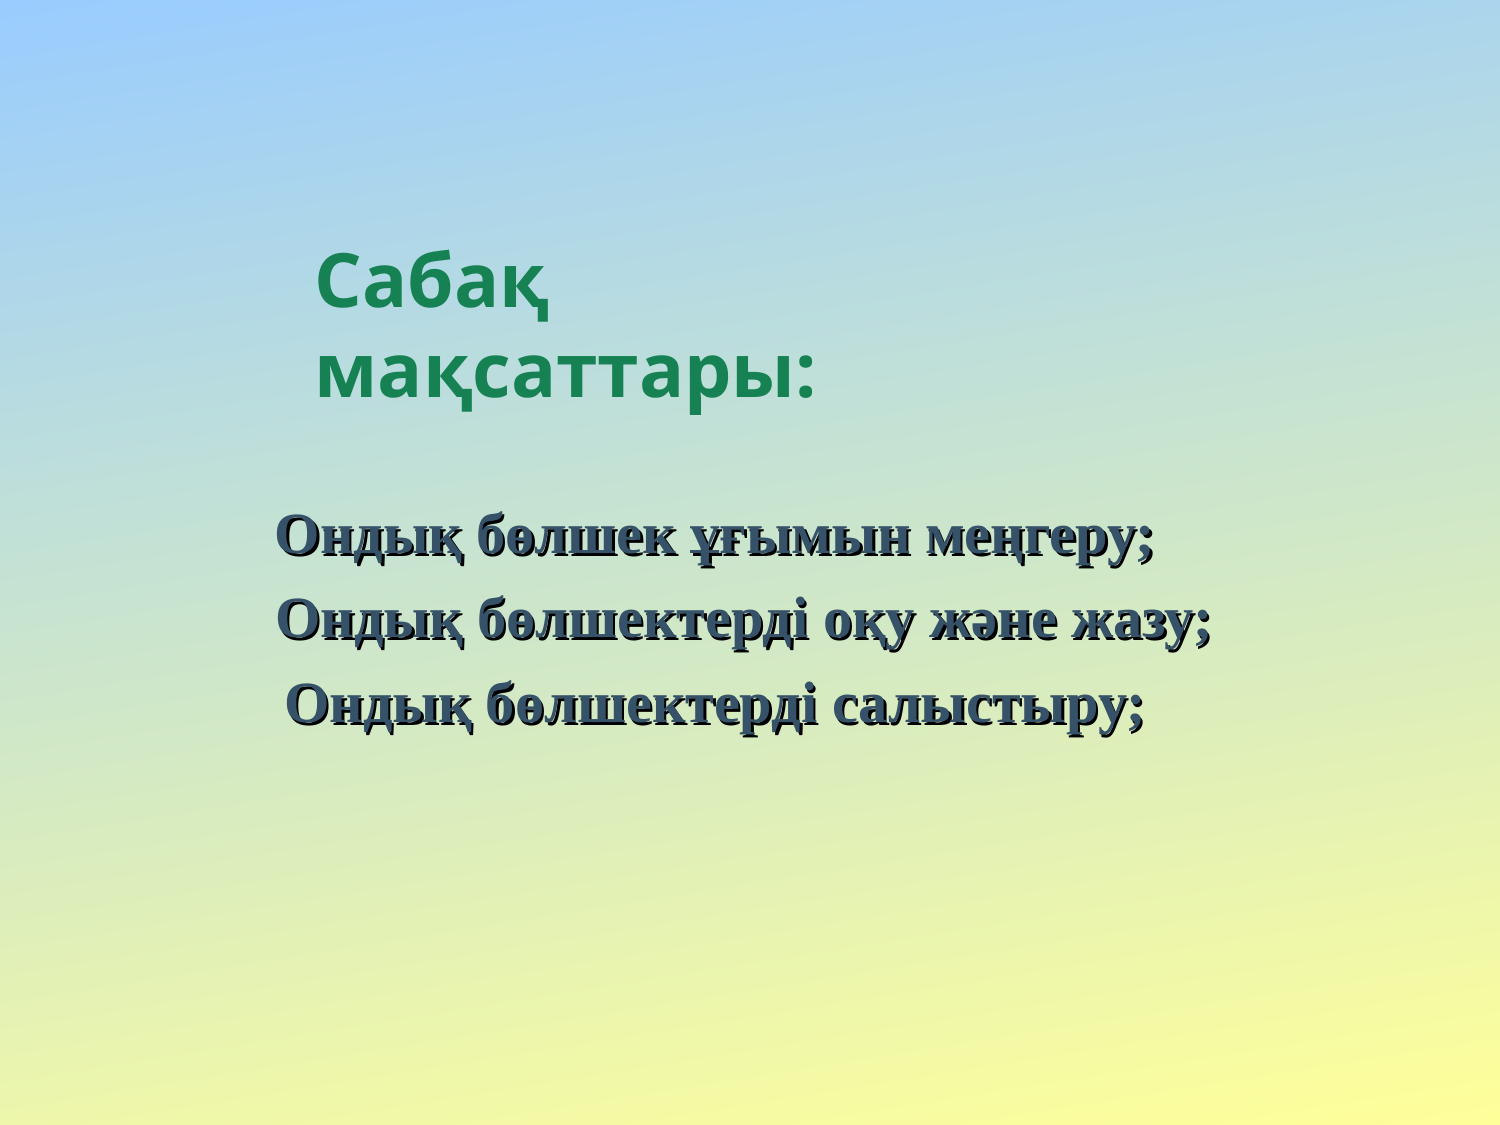

Сабақ мақсаттары:
Ондық бөлшек ұғымын меңгеру;
 Ондық бөлшектерді оқу және жазу;
Ондық бөлшектерді салыстыру;